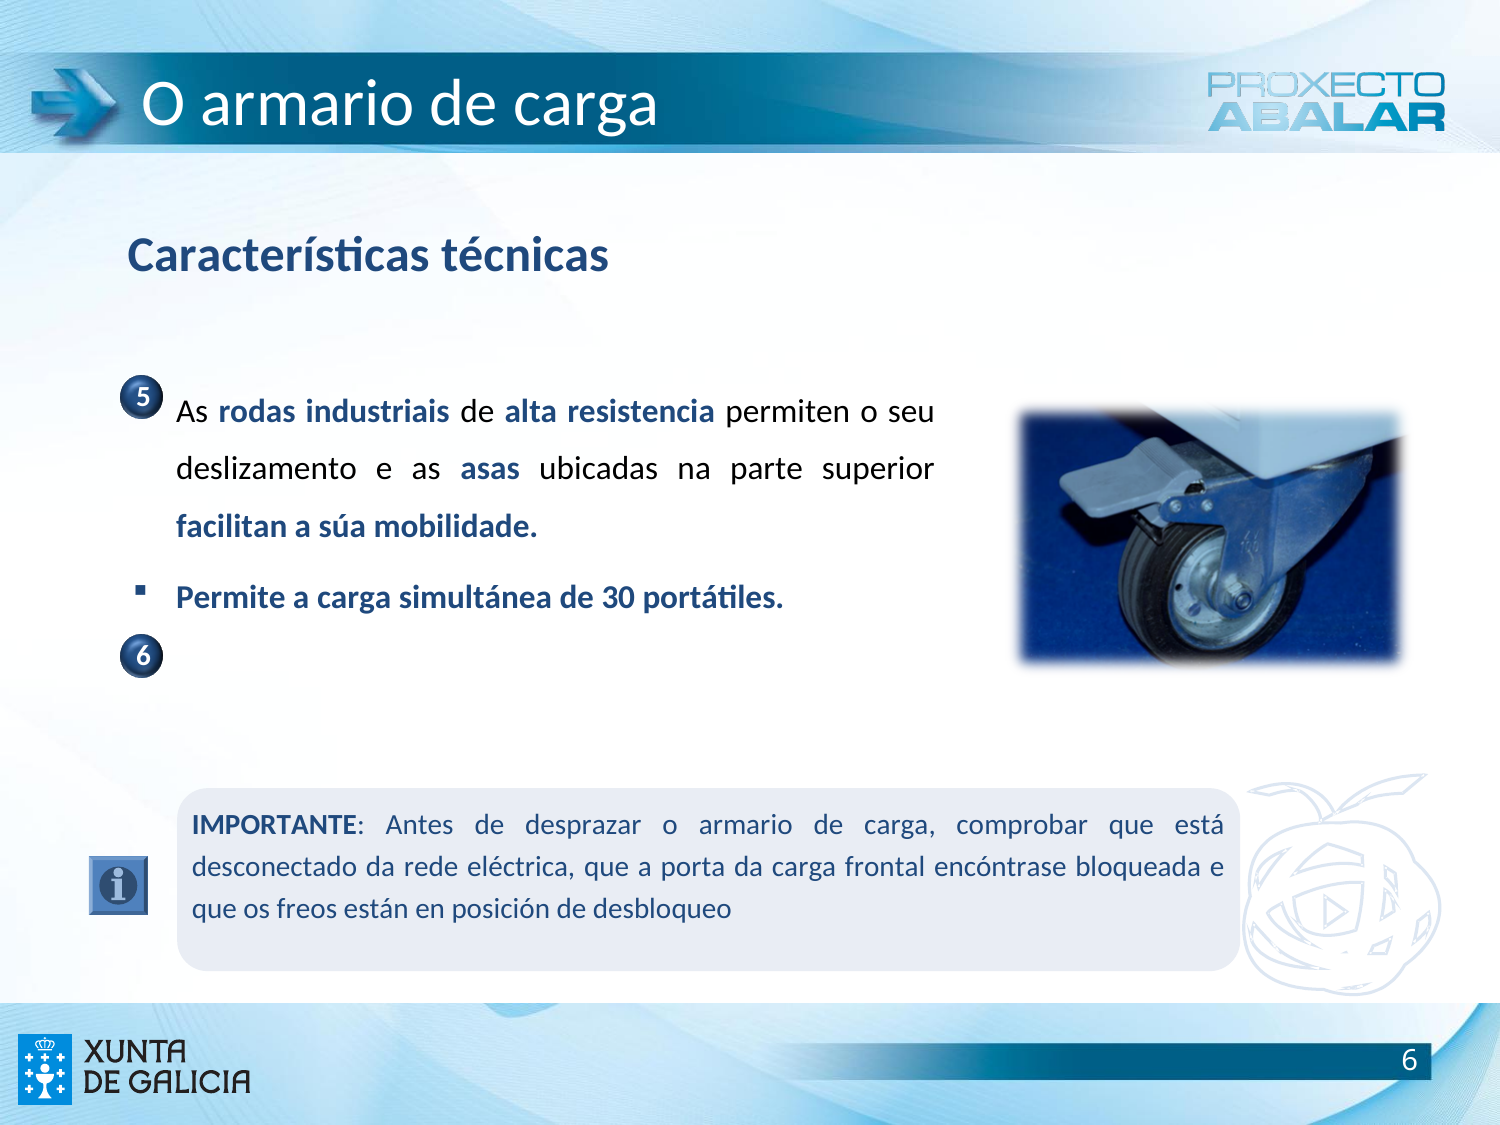

O armario de carga
Características técnicas
5
As rodas industriais de alta resistencia permiten o seu deslizamento e as asas ubicadas na parte superior facilitan a súa mobilidade.
Permite a carga simultánea de 30 portátiles.
6
IMPORTANTE: Antes de desprazar o armario de carga, comprobar que está desconectado da rede eléctrica, que a porta da carga frontal encóntrase bloqueada e que os freos están en posición de desbloqueo